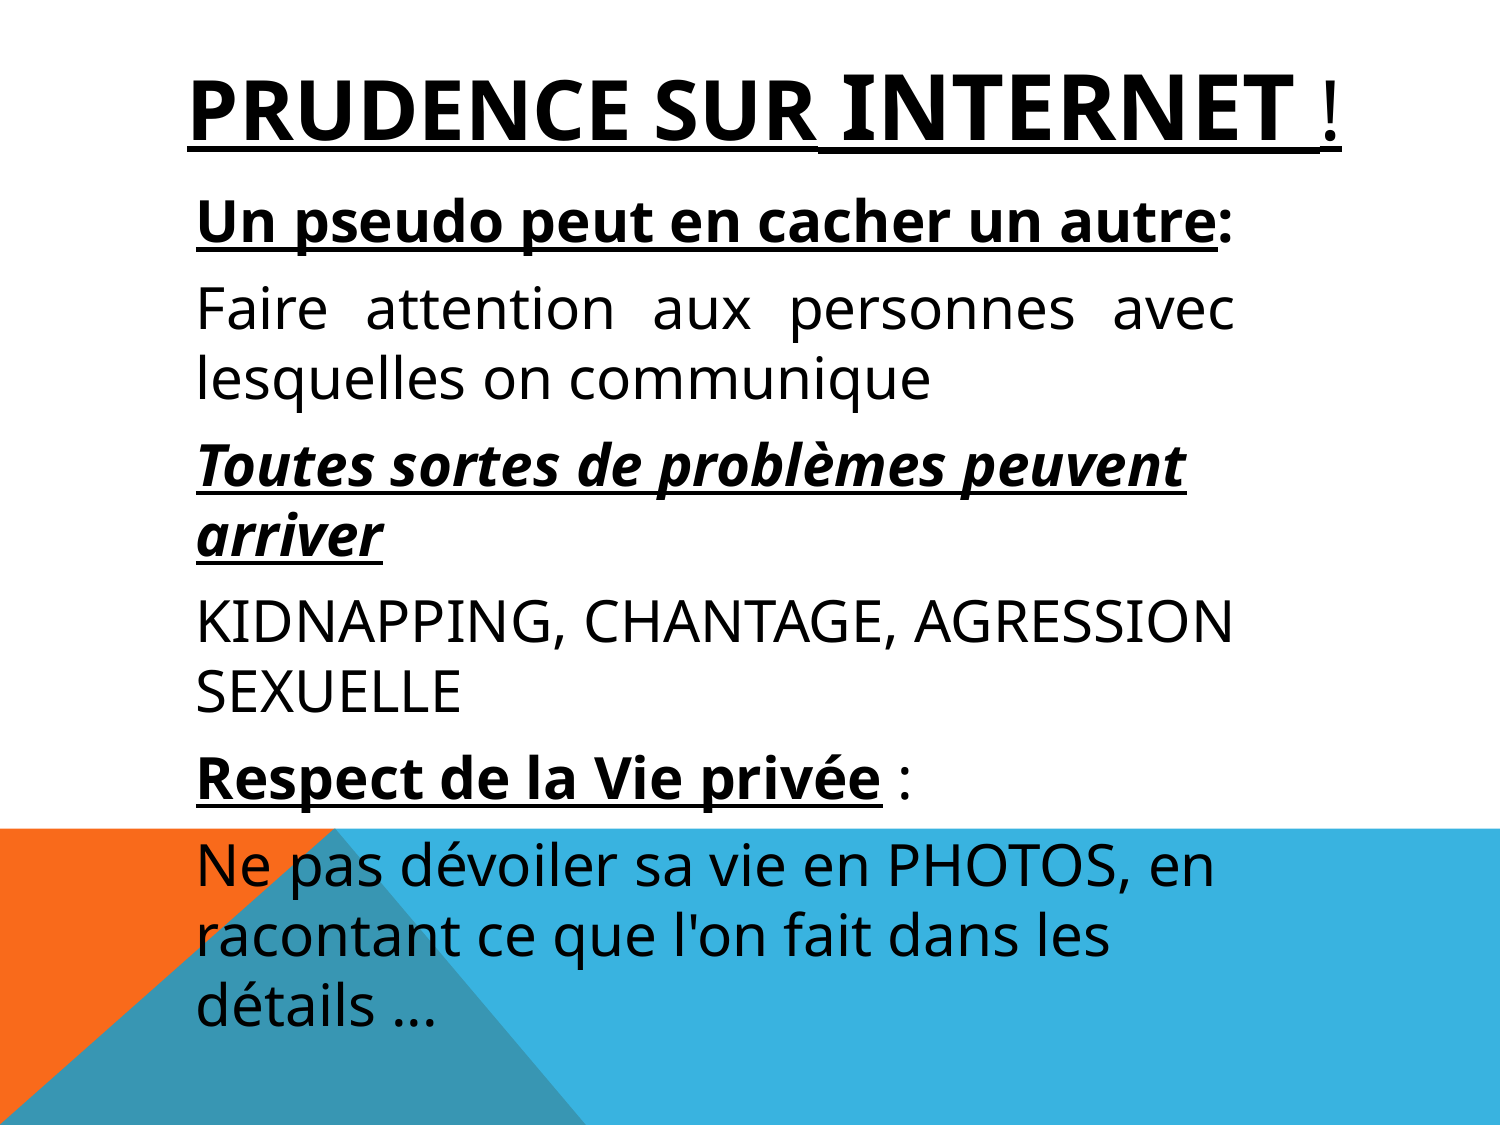

# PRUDENCE SUR INTERNET !
Un pseudo peut en cacher un autre:
Faire attention aux personnes avec lesquelles on communique
Toutes sortes de problèmes peuvent arriver
KIDNAPPING, CHANTAGE, AGRESSION SEXUELLE
Respect de la Vie privée :
Ne pas dévoiler sa vie en PHOTOS, en racontant ce que l'on fait dans les détails ...